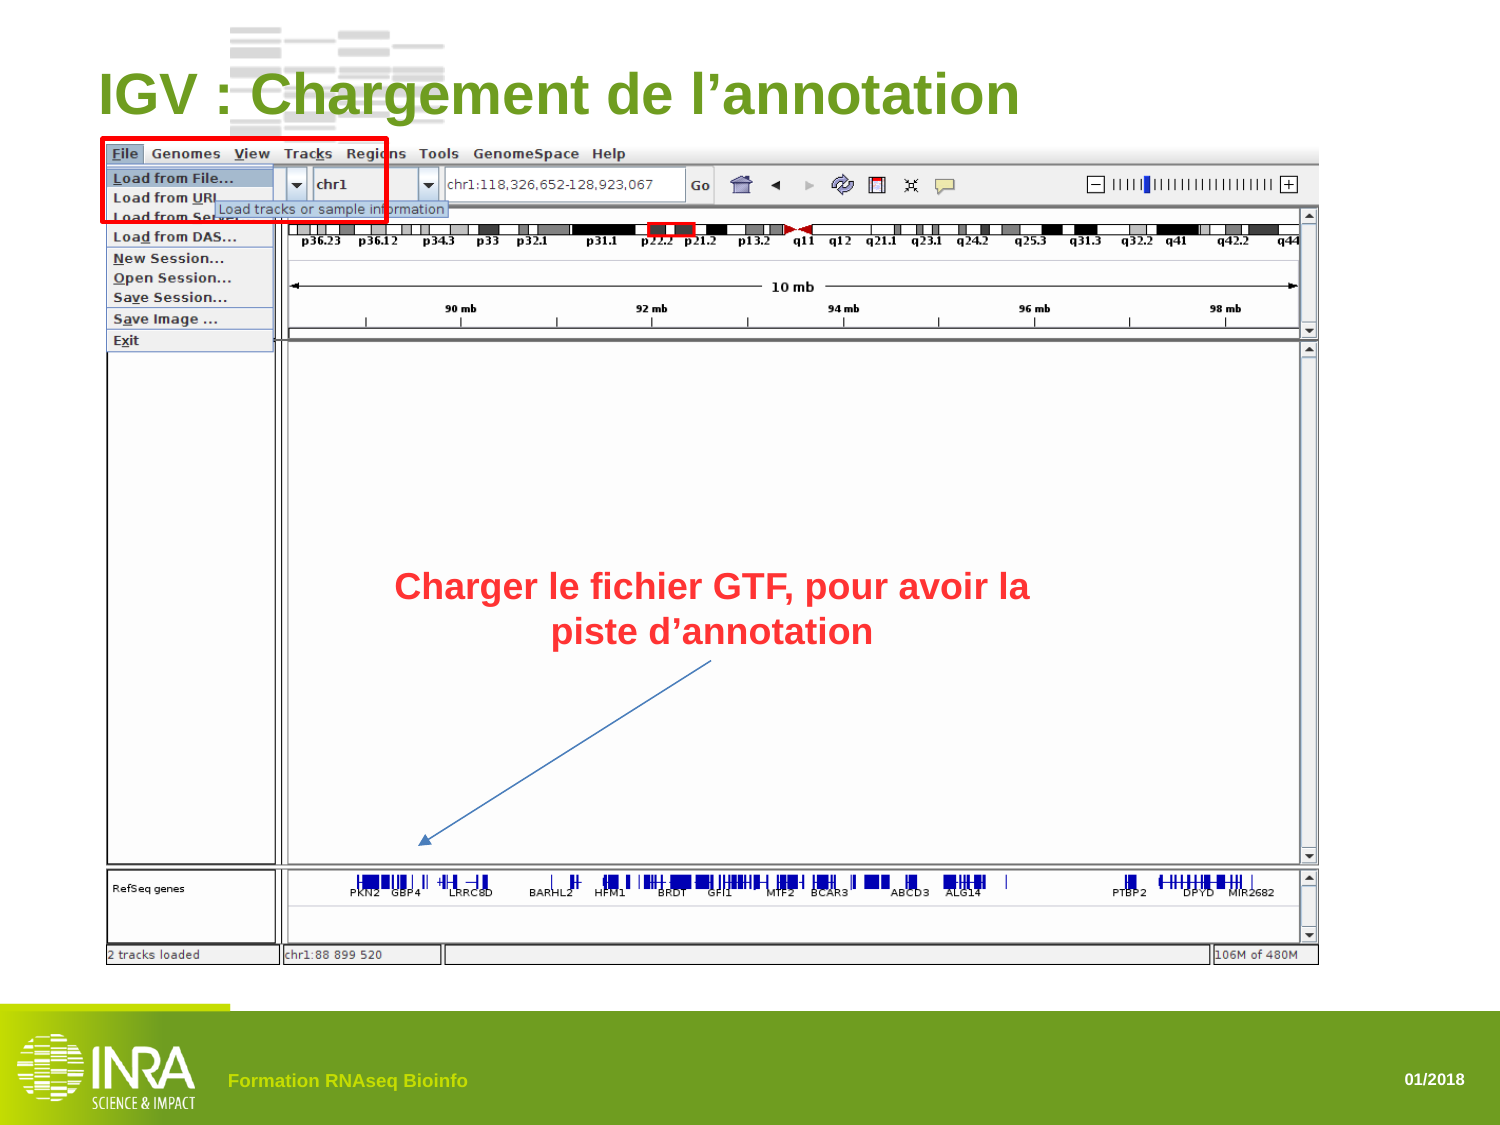

IGV : Chargement de l’annotation
Charger le fichier GTF, pour avoir la piste d’annotation